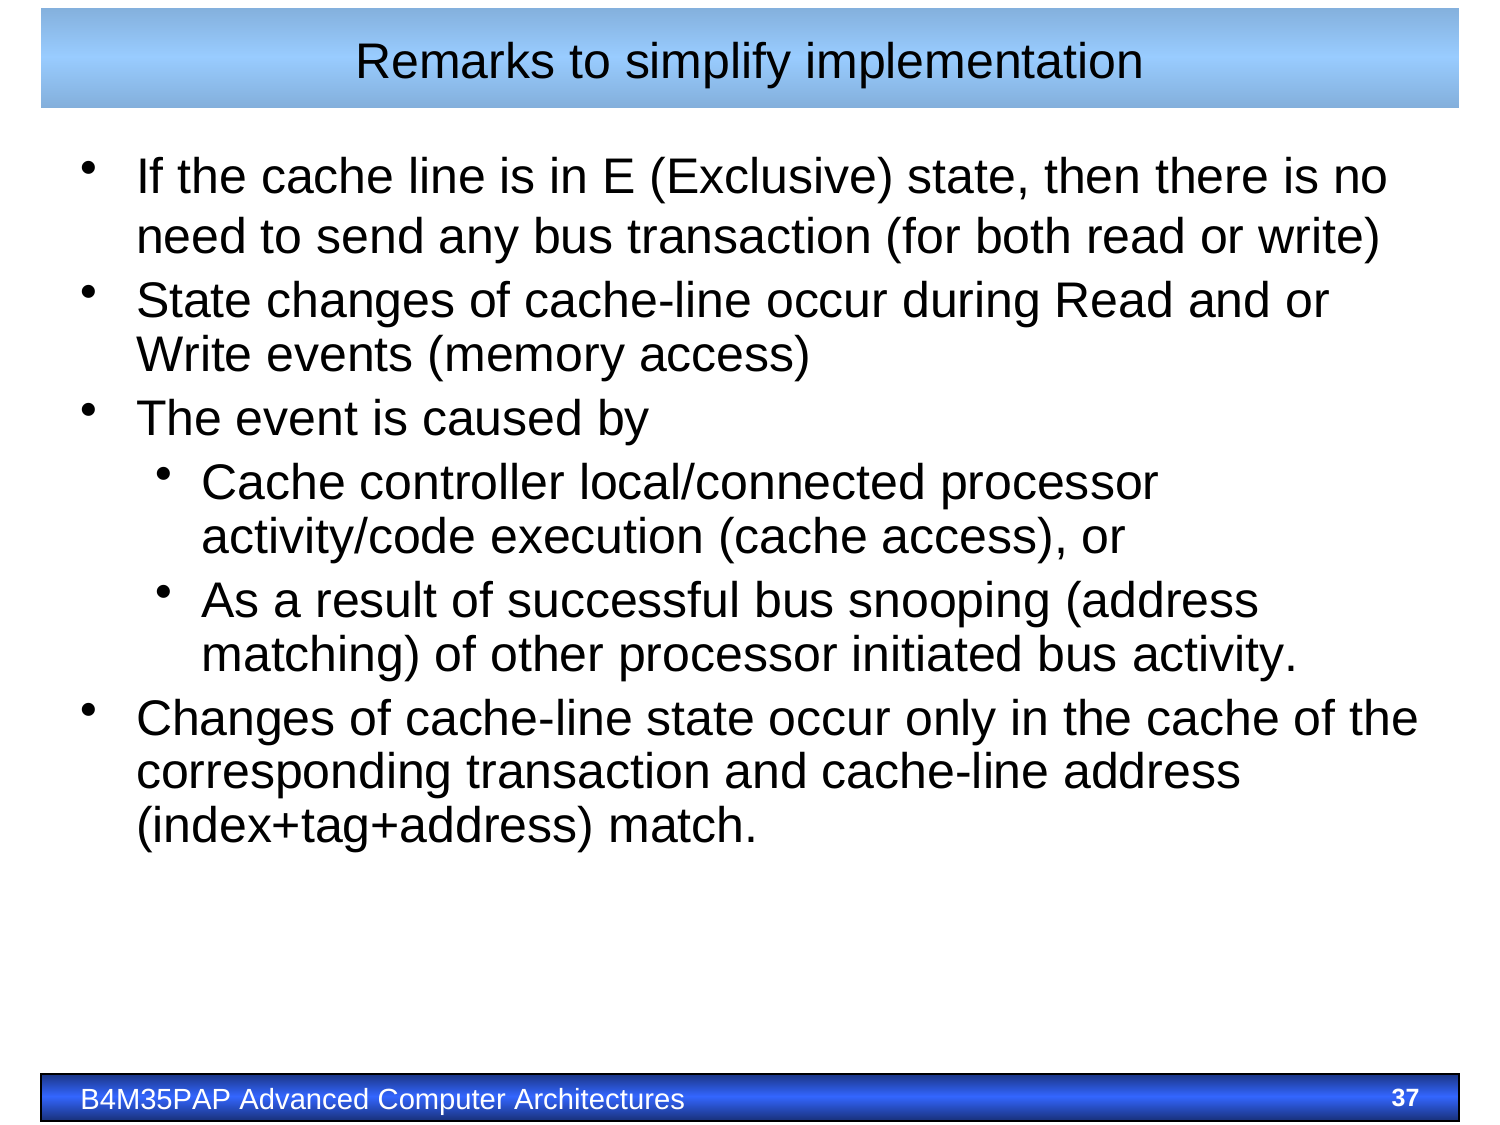

Remarks to simplify implementation
# If the cache line is in E (Exclusive) state, then there is no need to send any bus transaction (for both read or write)
State changes of cache-line occur during Read and or Write events (memory access)
The event is caused by
Cache controller local/connected processor activity/code execution (cache access), or
As a result of successful bus snooping (address matching) of other processor initiated bus activity.
Changes of cache-line state occur only in the cache of the corresponding transaction and cache-line address (index+tag+address) match.